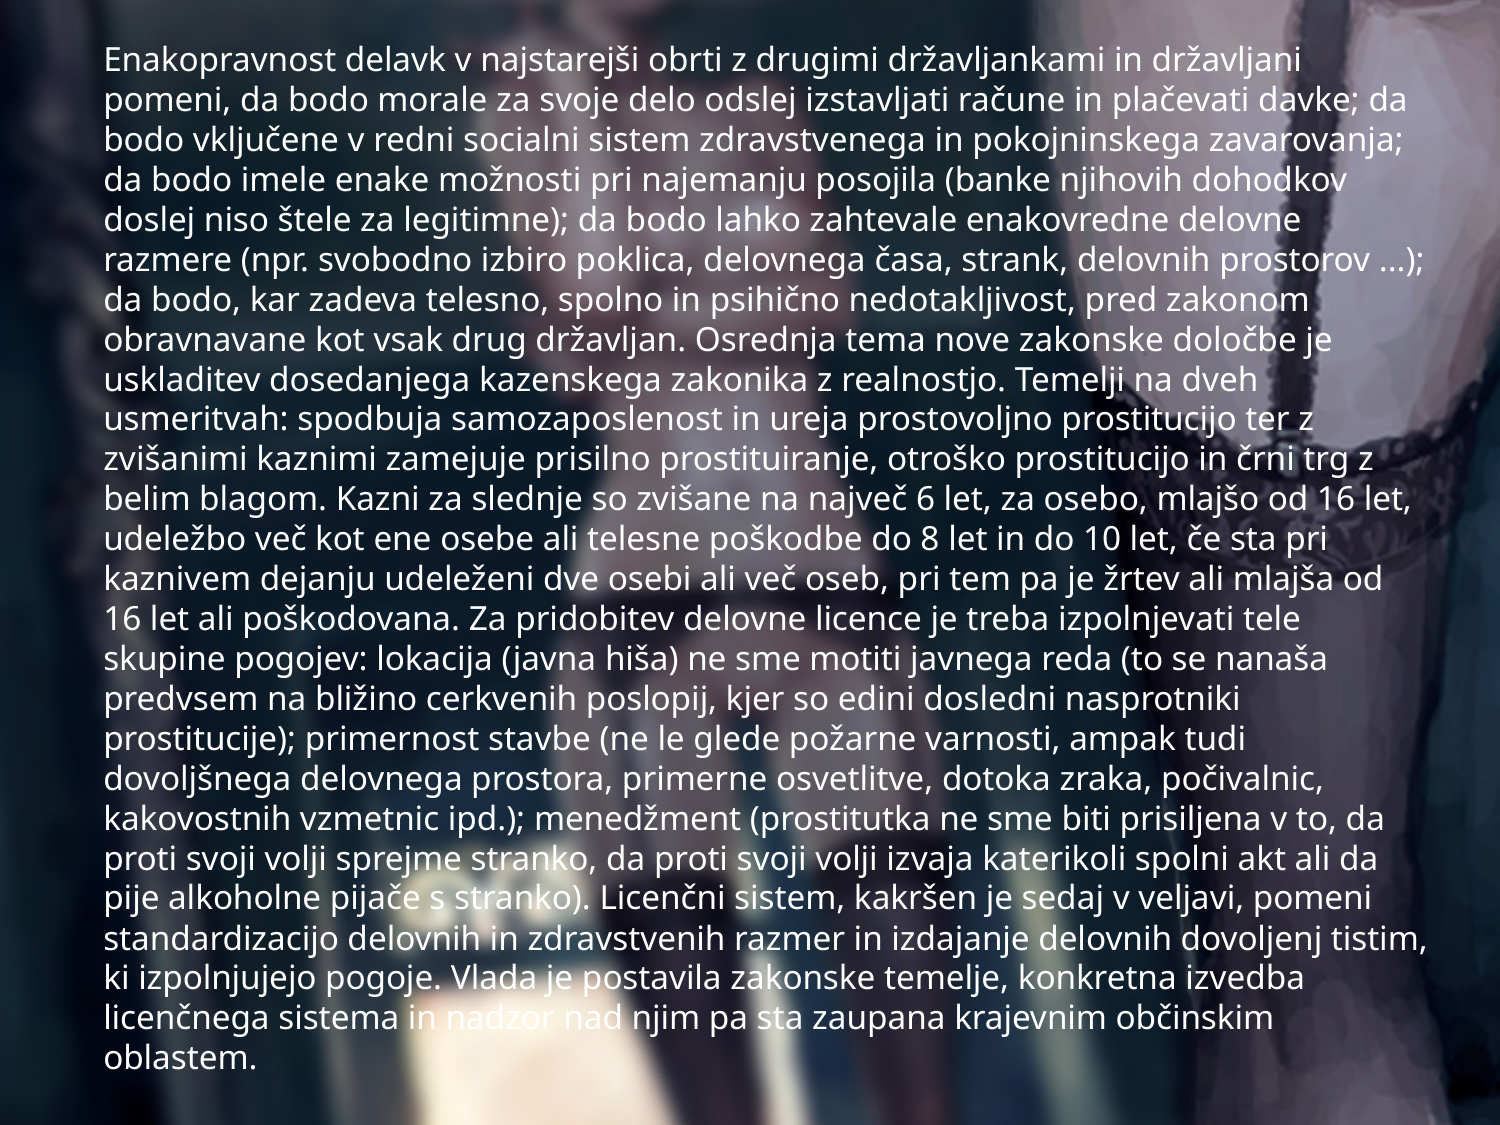

Enakopravnost delavk v najstarejši obrti z drugimi državljankami in državljani pomeni, da bodo morale za svoje delo odslej izstavljati račune in plačevati davke; da bodo vključene v redni socialni sistem zdravstvenega in pokojninskega zavarovanja; da bodo imele enake možnosti pri najemanju posojila (banke njihovih dohodkov doslej niso štele za legitimne); da bodo lahko zahtevale enakovredne delovne razmere (npr. svobodno izbiro poklica, delovnega časa, strank, delovnih prostorov ...); da bodo, kar zadeva telesno, spolno in psihično nedotakljivost, pred zakonom obravnavane kot vsak drug državljan. Osrednja tema nove zakonske določbe je uskladitev dosedanjega kazenskega zakonika z realnostjo. Temelji na dveh usmeritvah: spodbuja samozaposlenost in ureja prostovoljno prostitucijo ter z zvišanimi kaznimi zamejuje prisilno prostituiranje, otroško prostitucijo in črni trg z belim blagom. Kazni za slednje so zvišane na največ 6 let, za osebo, mlajšo od 16 let, udeležbo več kot ene osebe ali telesne poškodbe do 8 let in do 10 let, če sta pri kaznivem dejanju udeleženi dve osebi ali več oseb, pri tem pa je žrtev ali mlajša od 16 let ali poškodovana. Za pridobitev delovne licence je treba izpolnjevati tele skupine pogojev: lokacija (javna hiša) ne sme motiti javnega reda (to se nanaša predvsem na bližino cerkvenih poslopij, kjer so edini dosledni nasprotniki prostitucije); primernost stavbe (ne le glede požarne varnosti, ampak tudi dovoljšnega delovnega prostora, primerne osvetlitve, dotoka zraka, počivalnic, kakovostnih vzmetnic ipd.); menedžment (prostitutka ne sme biti prisiljena v to, da proti svoji volji sprejme stranko, da proti svoji volji izvaja katerikoli spolni akt ali da pije alkoholne pijače s stranko). Licenčni sistem, kakršen je sedaj v veljavi, pomeni standardizacijo delovnih in zdravstvenih razmer in izdajanje delovnih dovoljenj tistim, ki izpolnjujejo pogoje. Vlada je postavila zakonske temelje, konkretna izvedba licenčnega sistema in nadzor nad njim pa sta zaupana krajevnim občinskim oblastem.